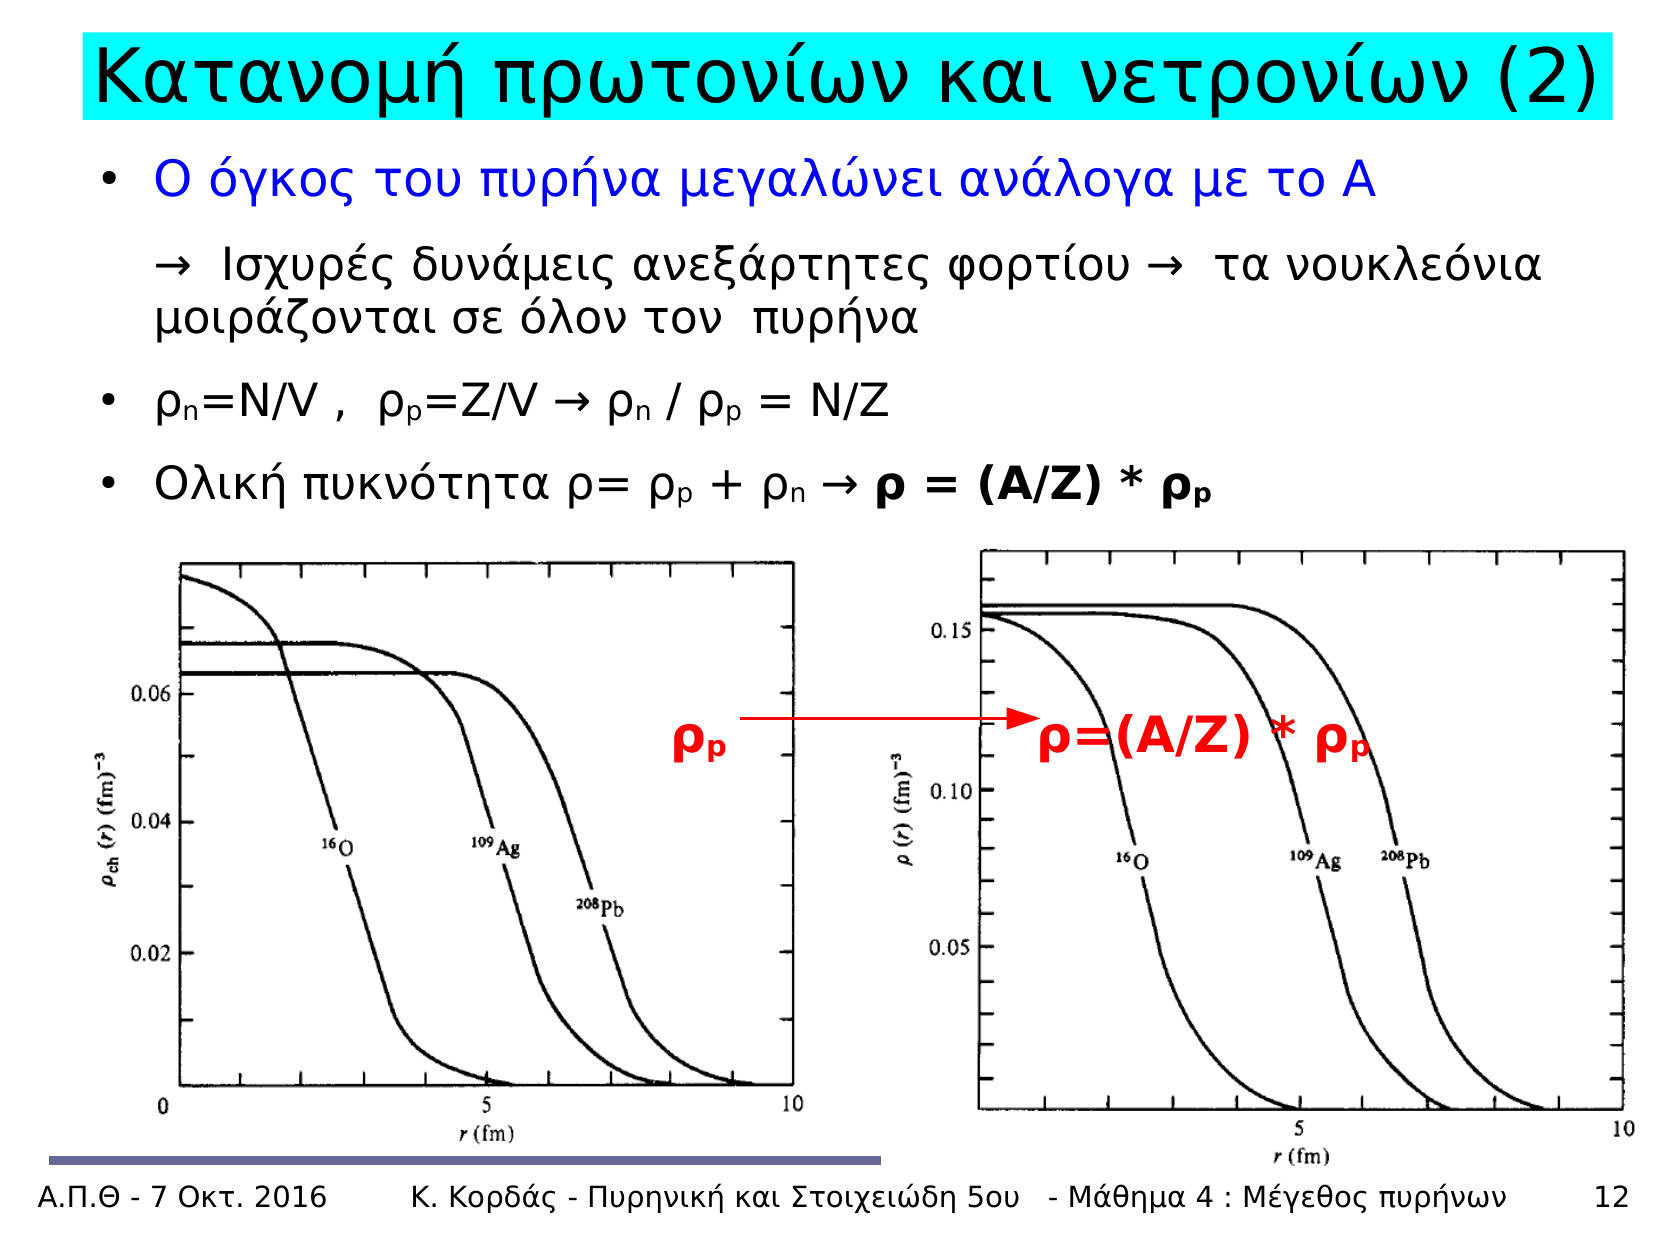

# Κατανομή πρωτονίων και νετρονίων (2)
Ο όγκος του πυρήνα μεγαλώνει ανάλογα με το Α
→ Ισχυρές δυνάμεις ανεξάρτητες φορτίου → τα νουκλεόνια μοιράζονται σε όλον τον πυρήνα
ρn=N/V , ρp=Z/V → ρn / ρp = N/Z
Ολική πυκνότητα ρ= ρp + ρn → ρ = (Α/Ζ) * ρp
ρp
ρ=(Α/Ζ) * ρp
Α.Π.Θ - 7 Οκτ. 2016
Κ. Κορδάς - Πυρηνική και Στοιχειώδη 5ου - Μάθημα 4 : Mέγεθος πυρήνων
12